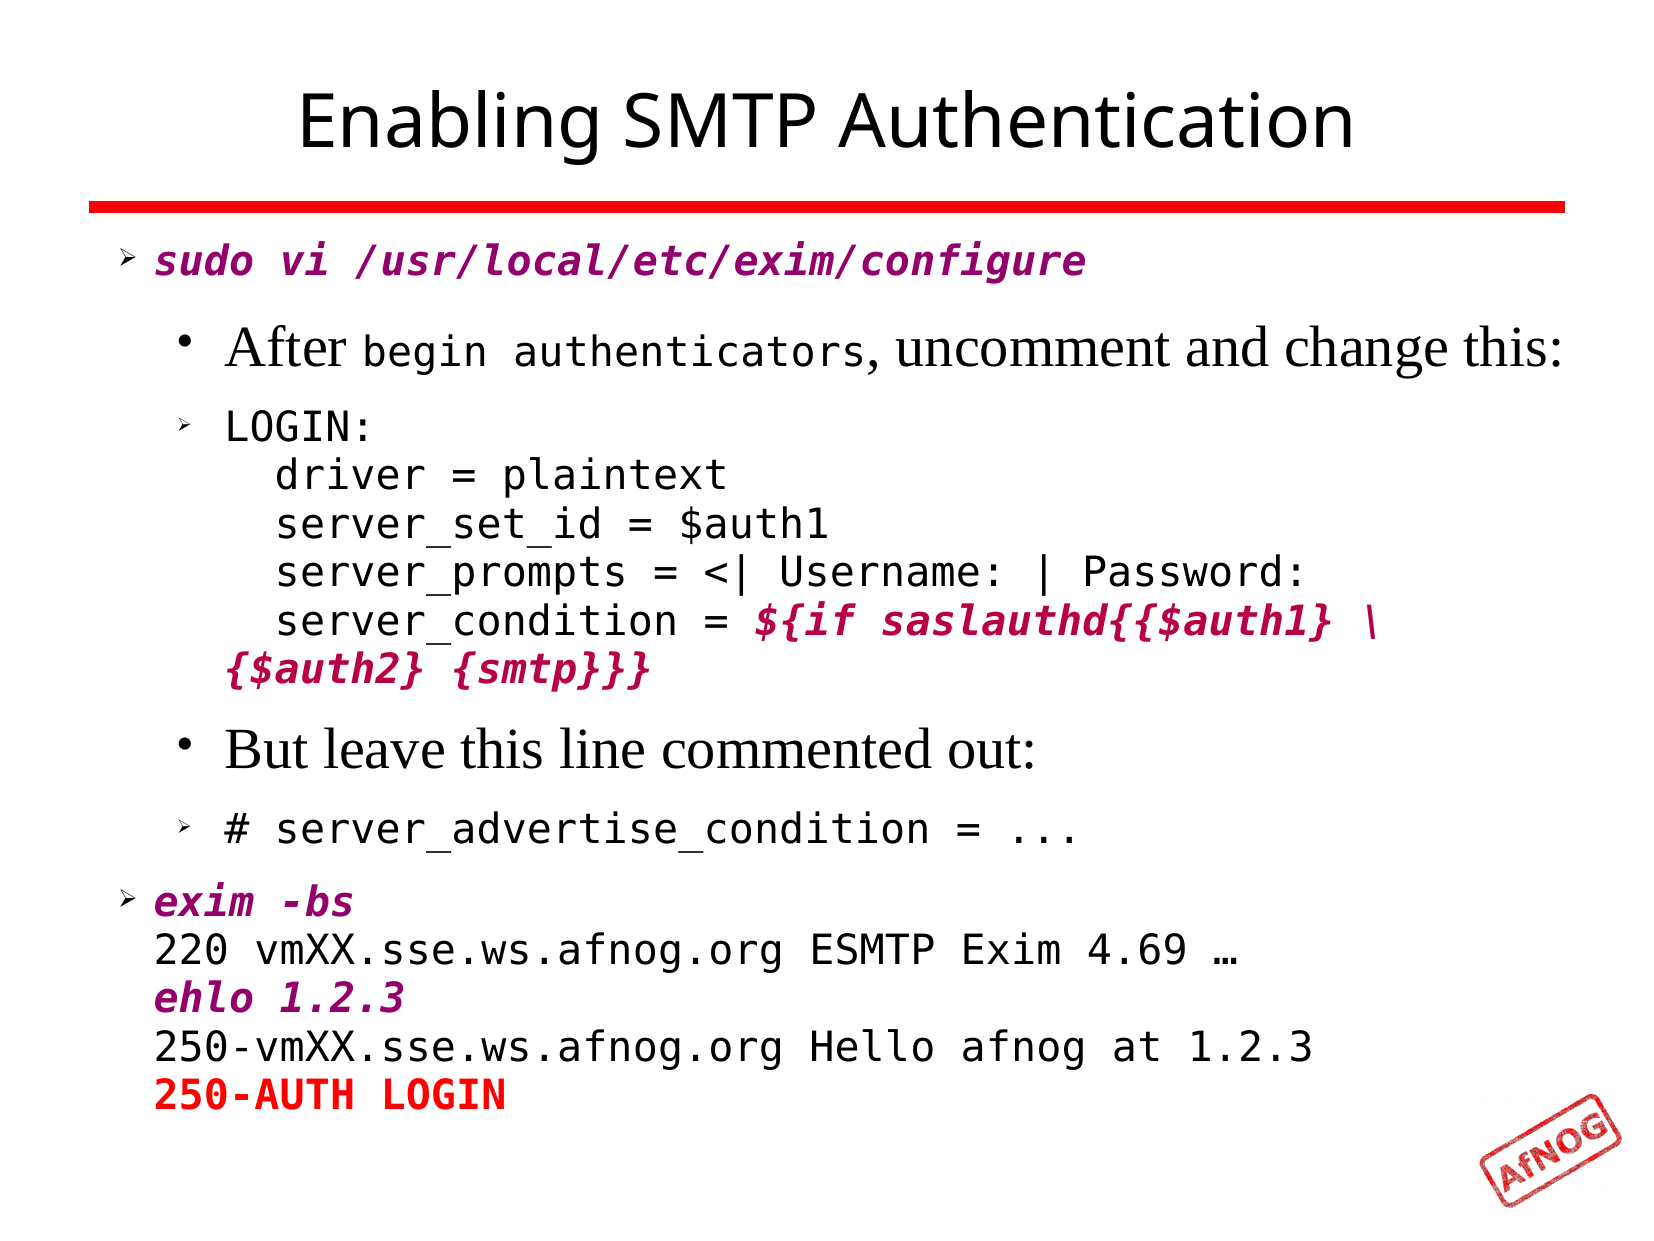

# Enabling SMTP Authentication
sudo vi /usr/local/etc/exim/configure
After begin authenticators, uncomment and change this:
LOGIN:
 driver = plaintext
 server_set_id = $auth1
 server_prompts = <| Username: | Password:
 server_condition = ${if saslauthd{{$auth1} \
{$auth2} {smtp}}}
But leave this line commented out:
# server_advertise_condition = ...
exim -bs
220 vmXX.sse.ws.afnog.org ESMTP Exim 4.69 …
ehlo 1.2.3
250-vmXX.sse.ws.afnog.org Hello afnog at 1.2.3
250-AUTH LOGIN